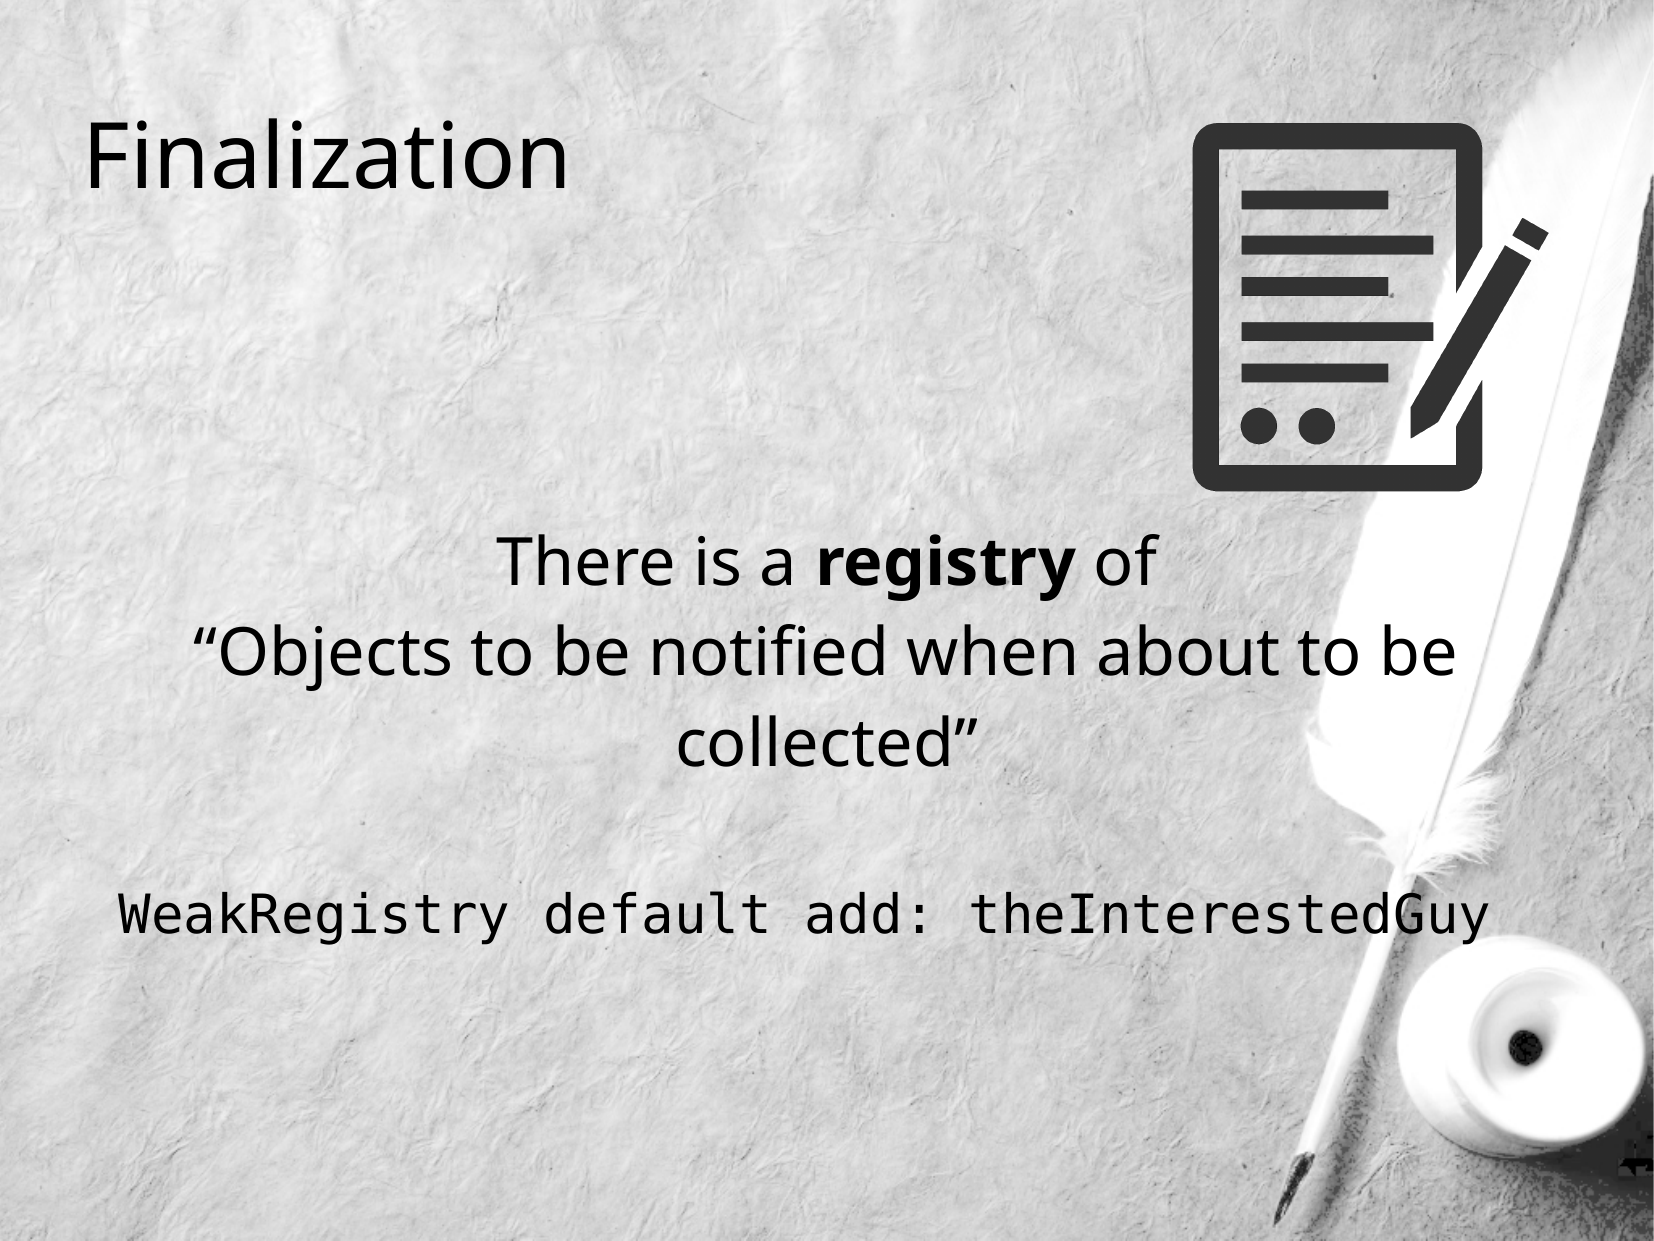

# Finalization
There is a registry of
“Objects to be notified when about to be collected”
WeakRegistry default add: theInterestedGuy